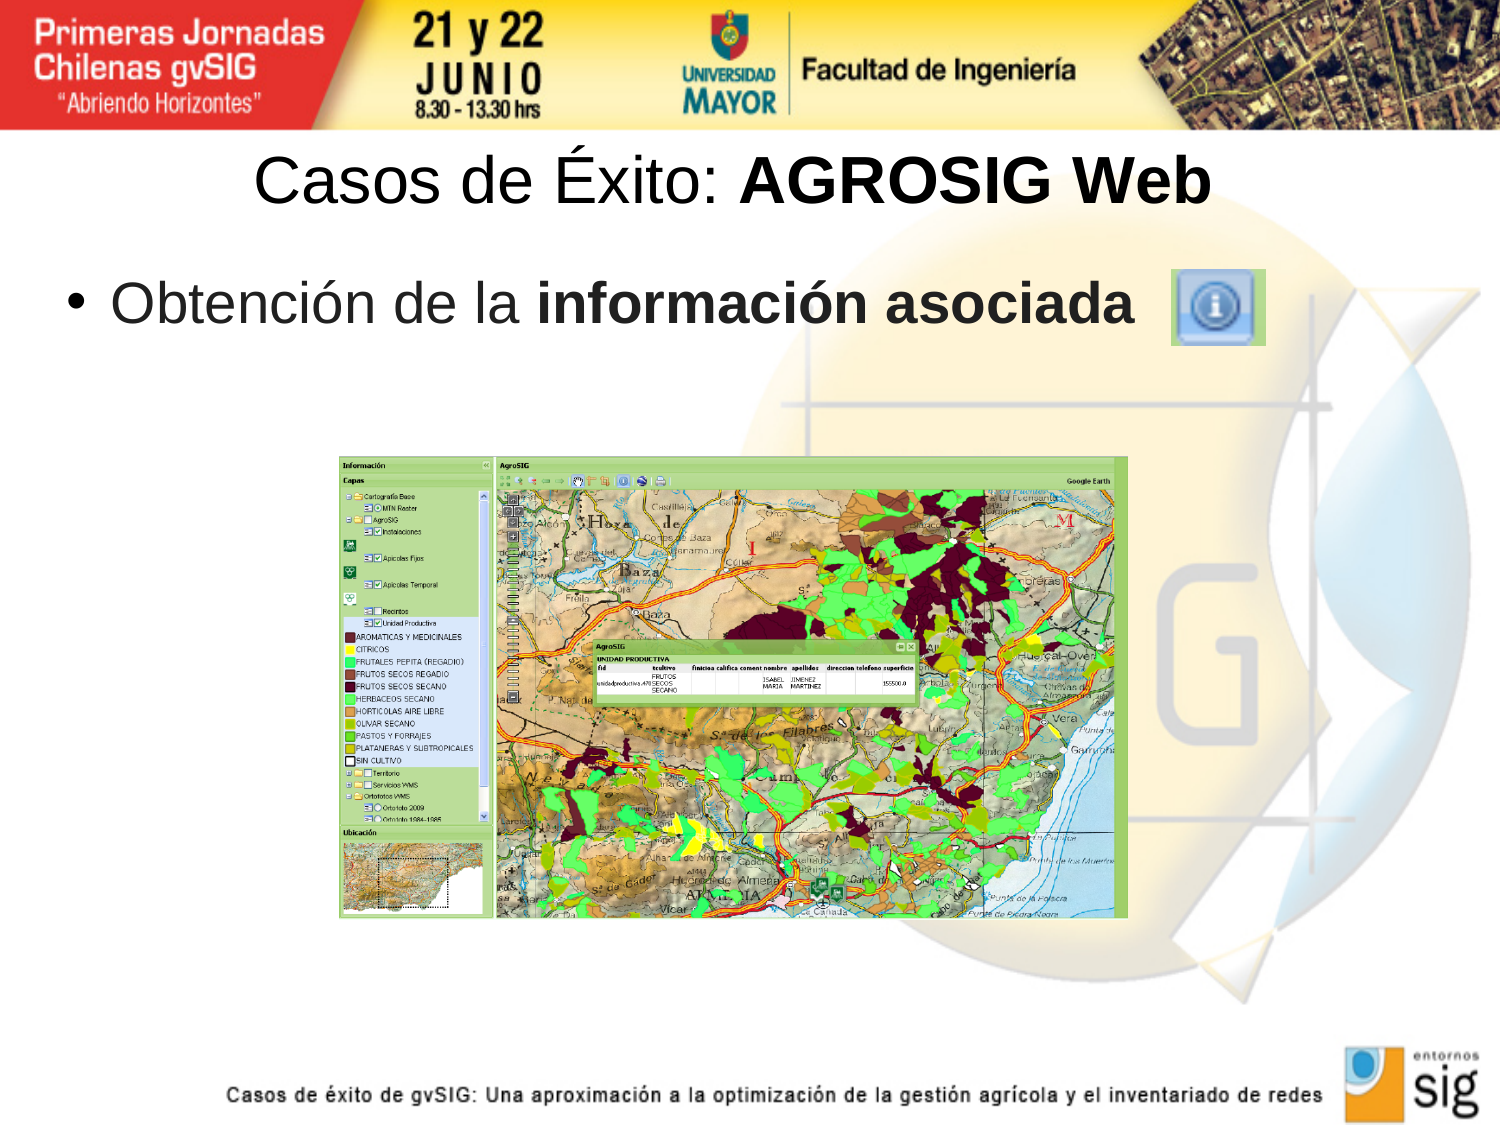

# Casos de Éxito: AGROSIG Web
Obtención de la información asociada